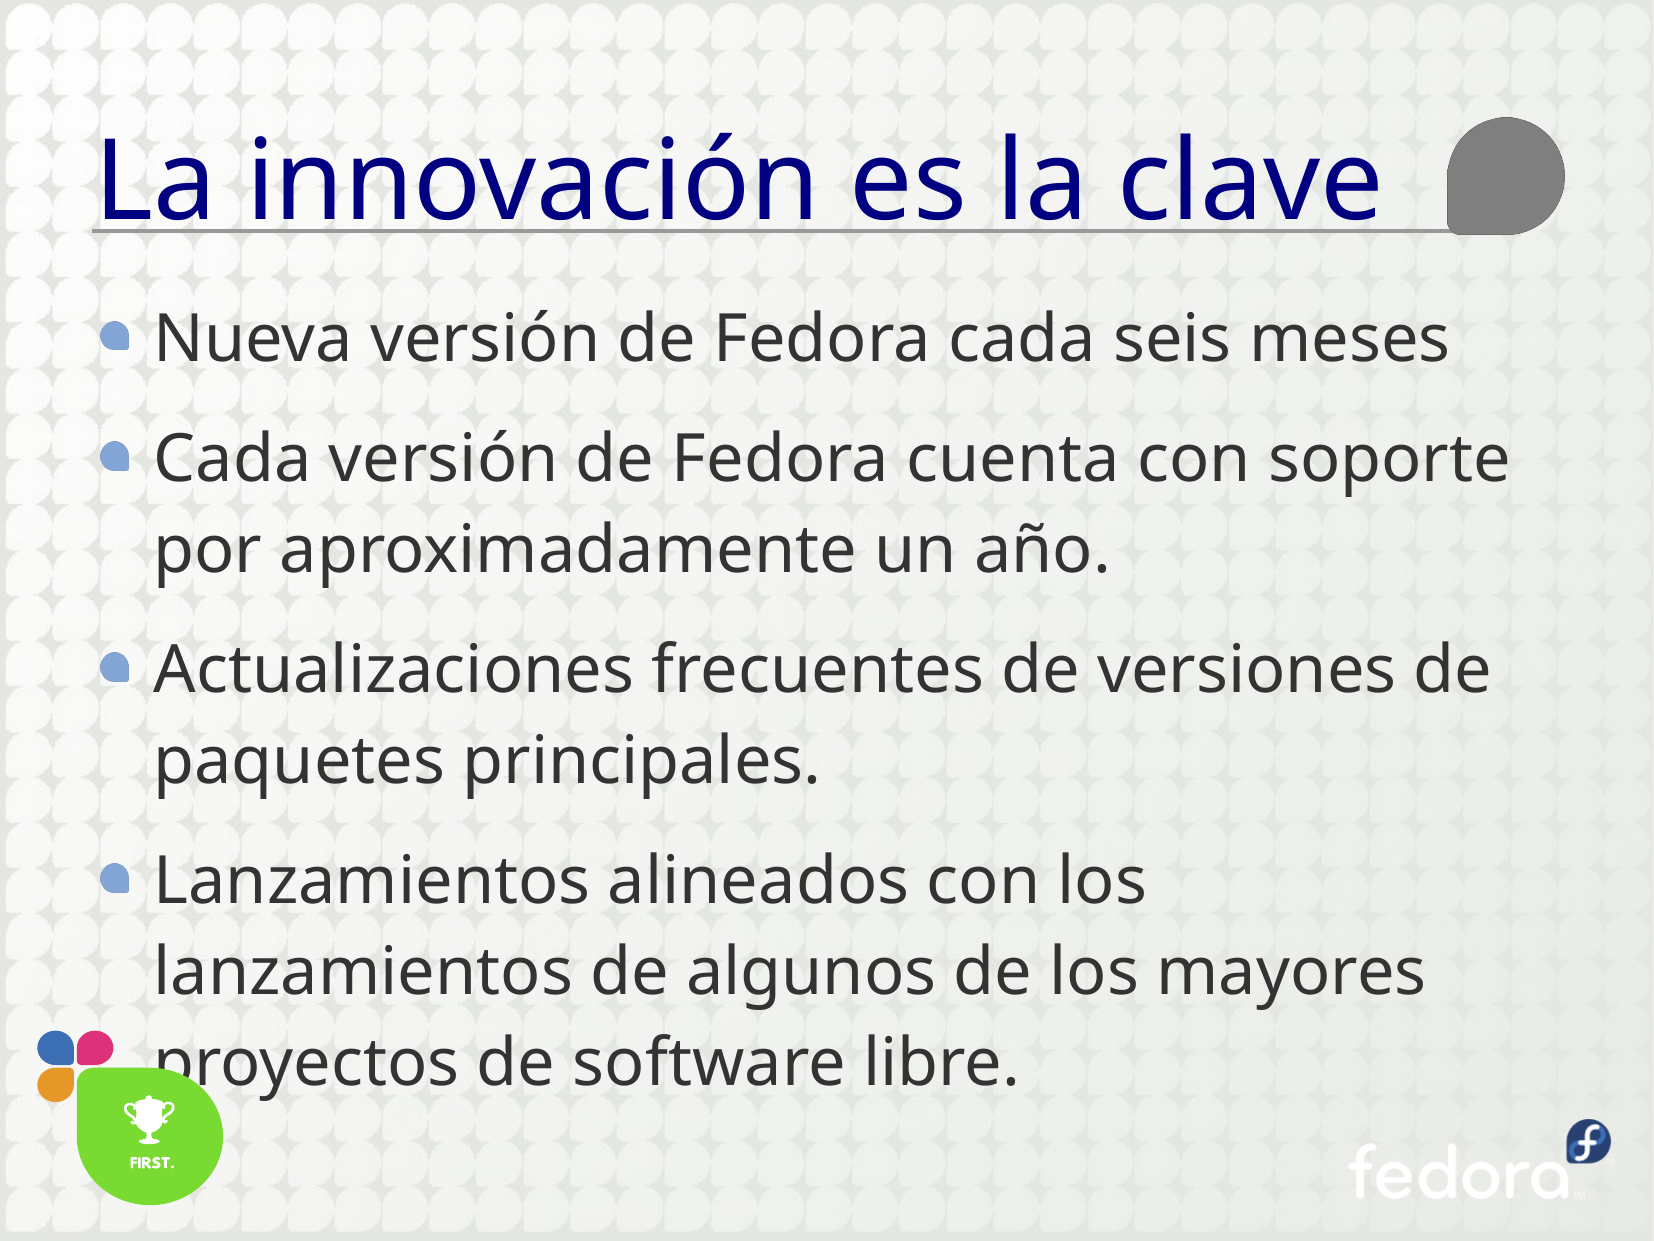

La innovación es la clave
# Nueva versión de Fedora cada seis meses
Cada versión de Fedora cuenta con soporte por aproximadamente un año.
Actualizaciones frecuentes de versiones de paquetes principales.
Lanzamientos alineados con los lanzamientos de algunos de los mayores proyectos de software libre.